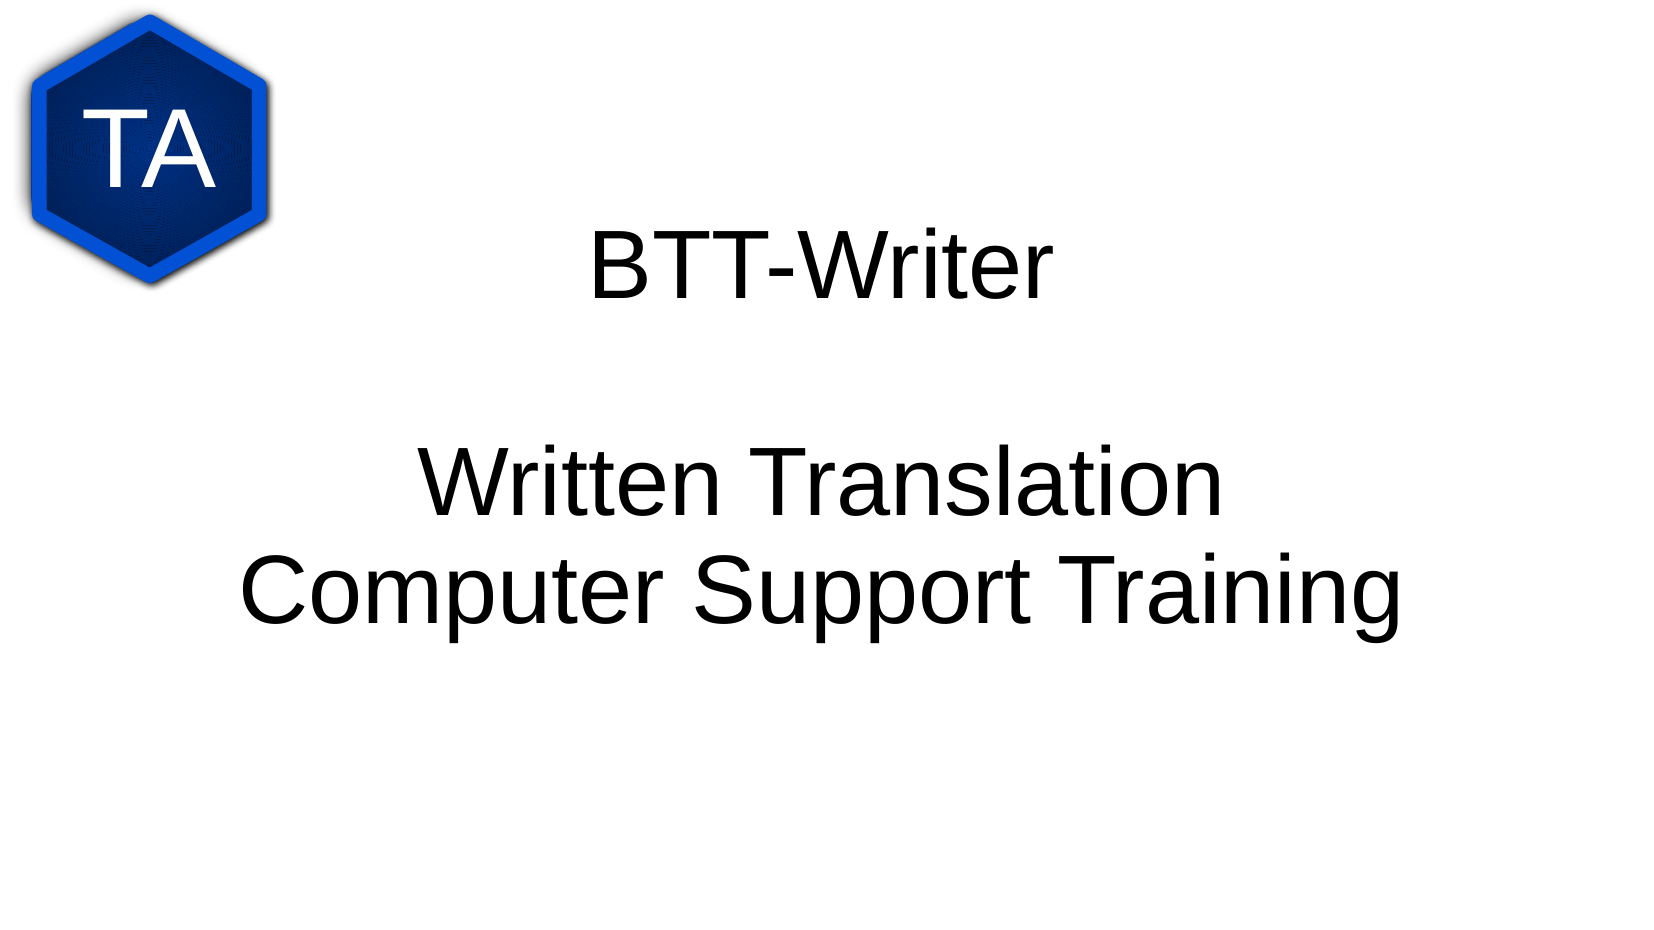

TA
# BTT-Writer Written Translation Computer Support Training